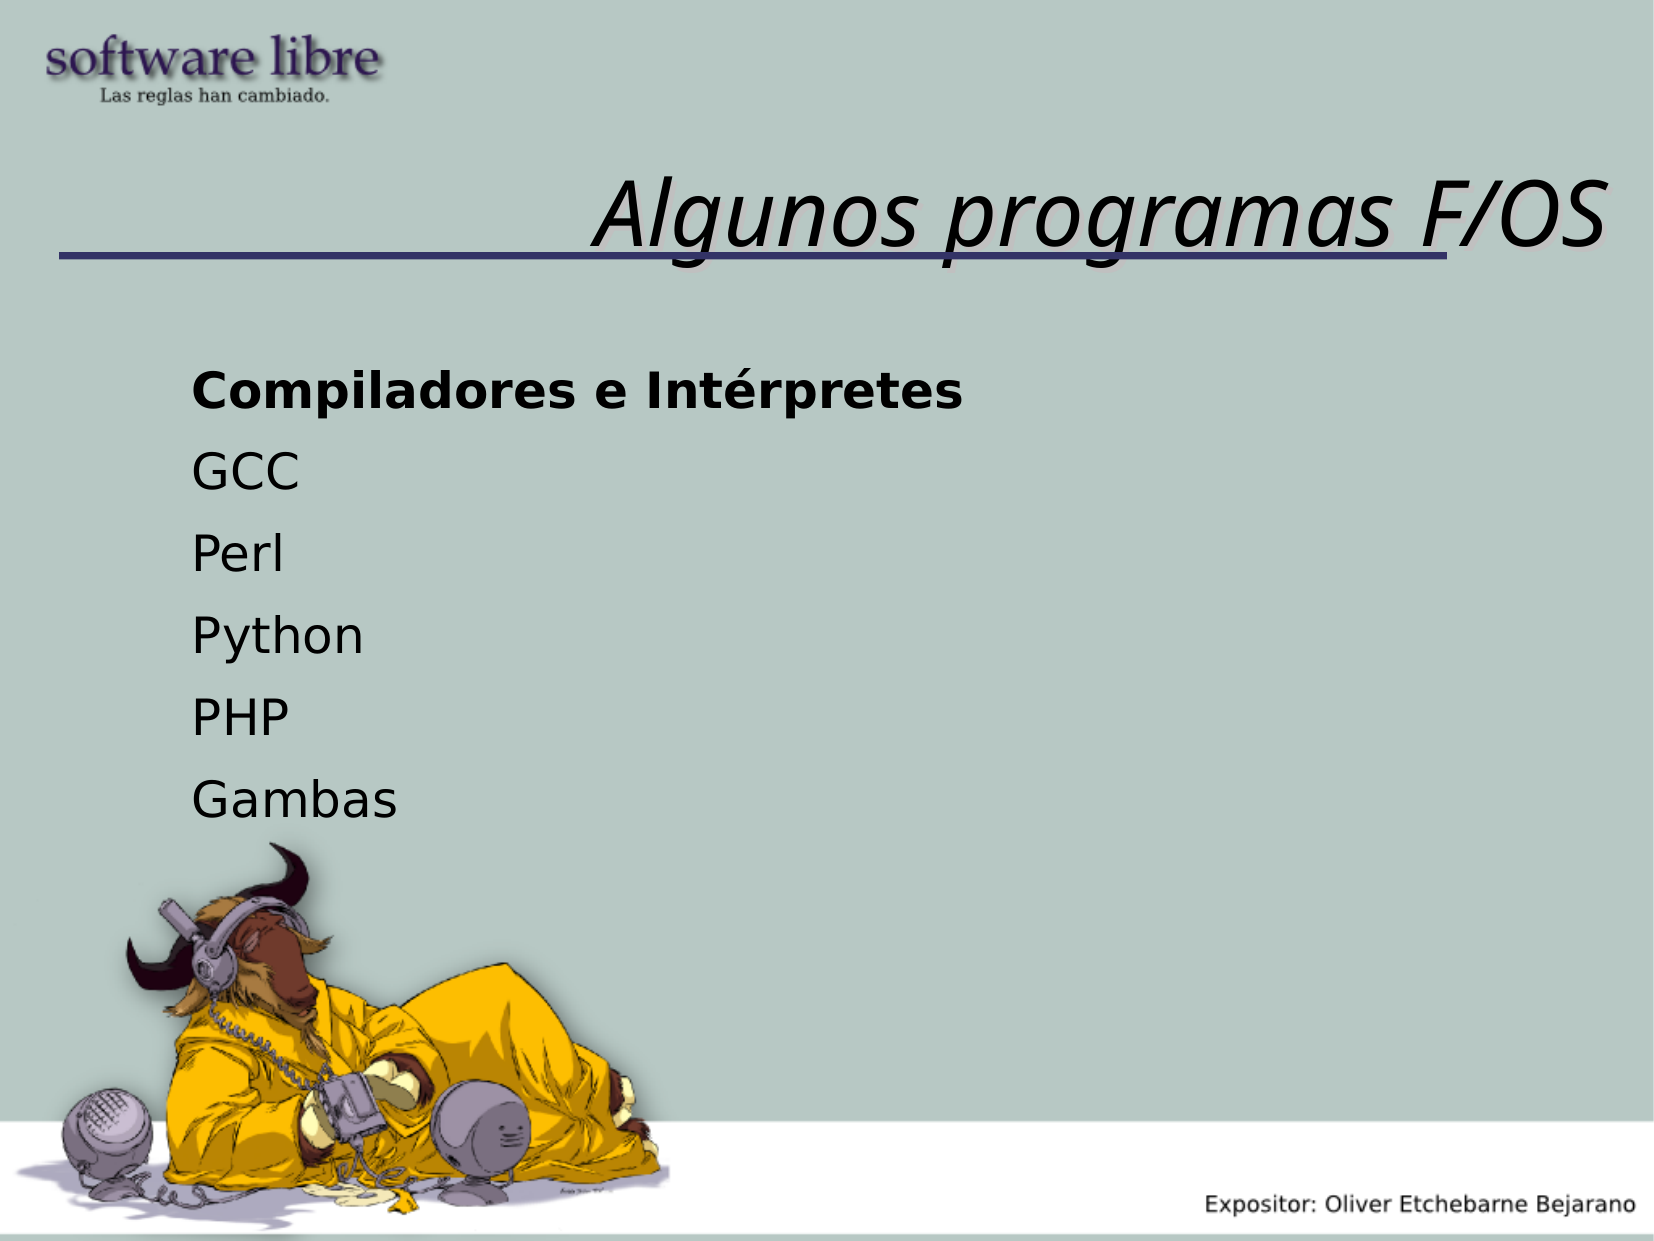

Algunos programas F/OS
Compiladores e Intérpretes
GCC
Perl
Python
PHP
Gambas